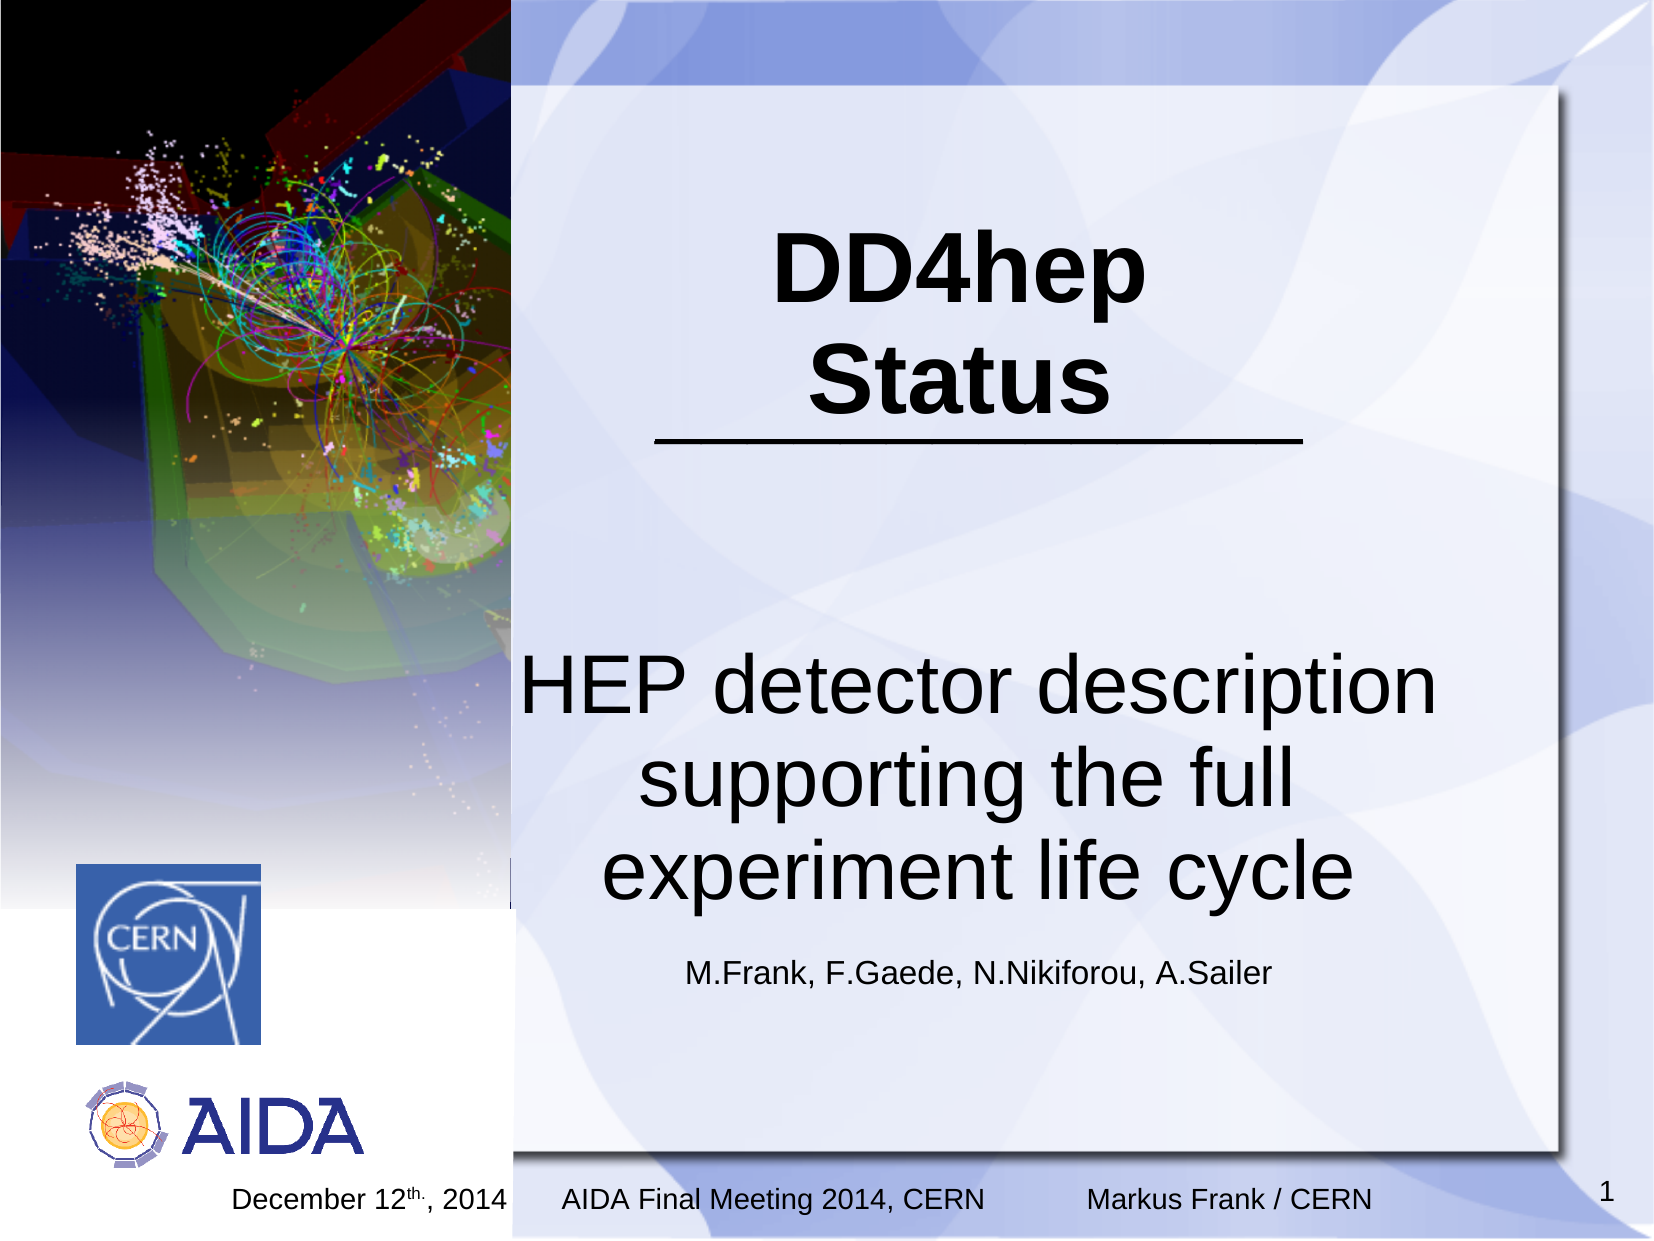

# DD4hep Status
______________
HEP detector description
supporting the full
experiment life cycle
M.Frank, F.Gaede, N.Nikiforou, A.Sailer
1
April 14th, 2013
December 12th., 2014
Annual AIDA Meeting 2013 Frascati/Italy Markus Frank / CERN